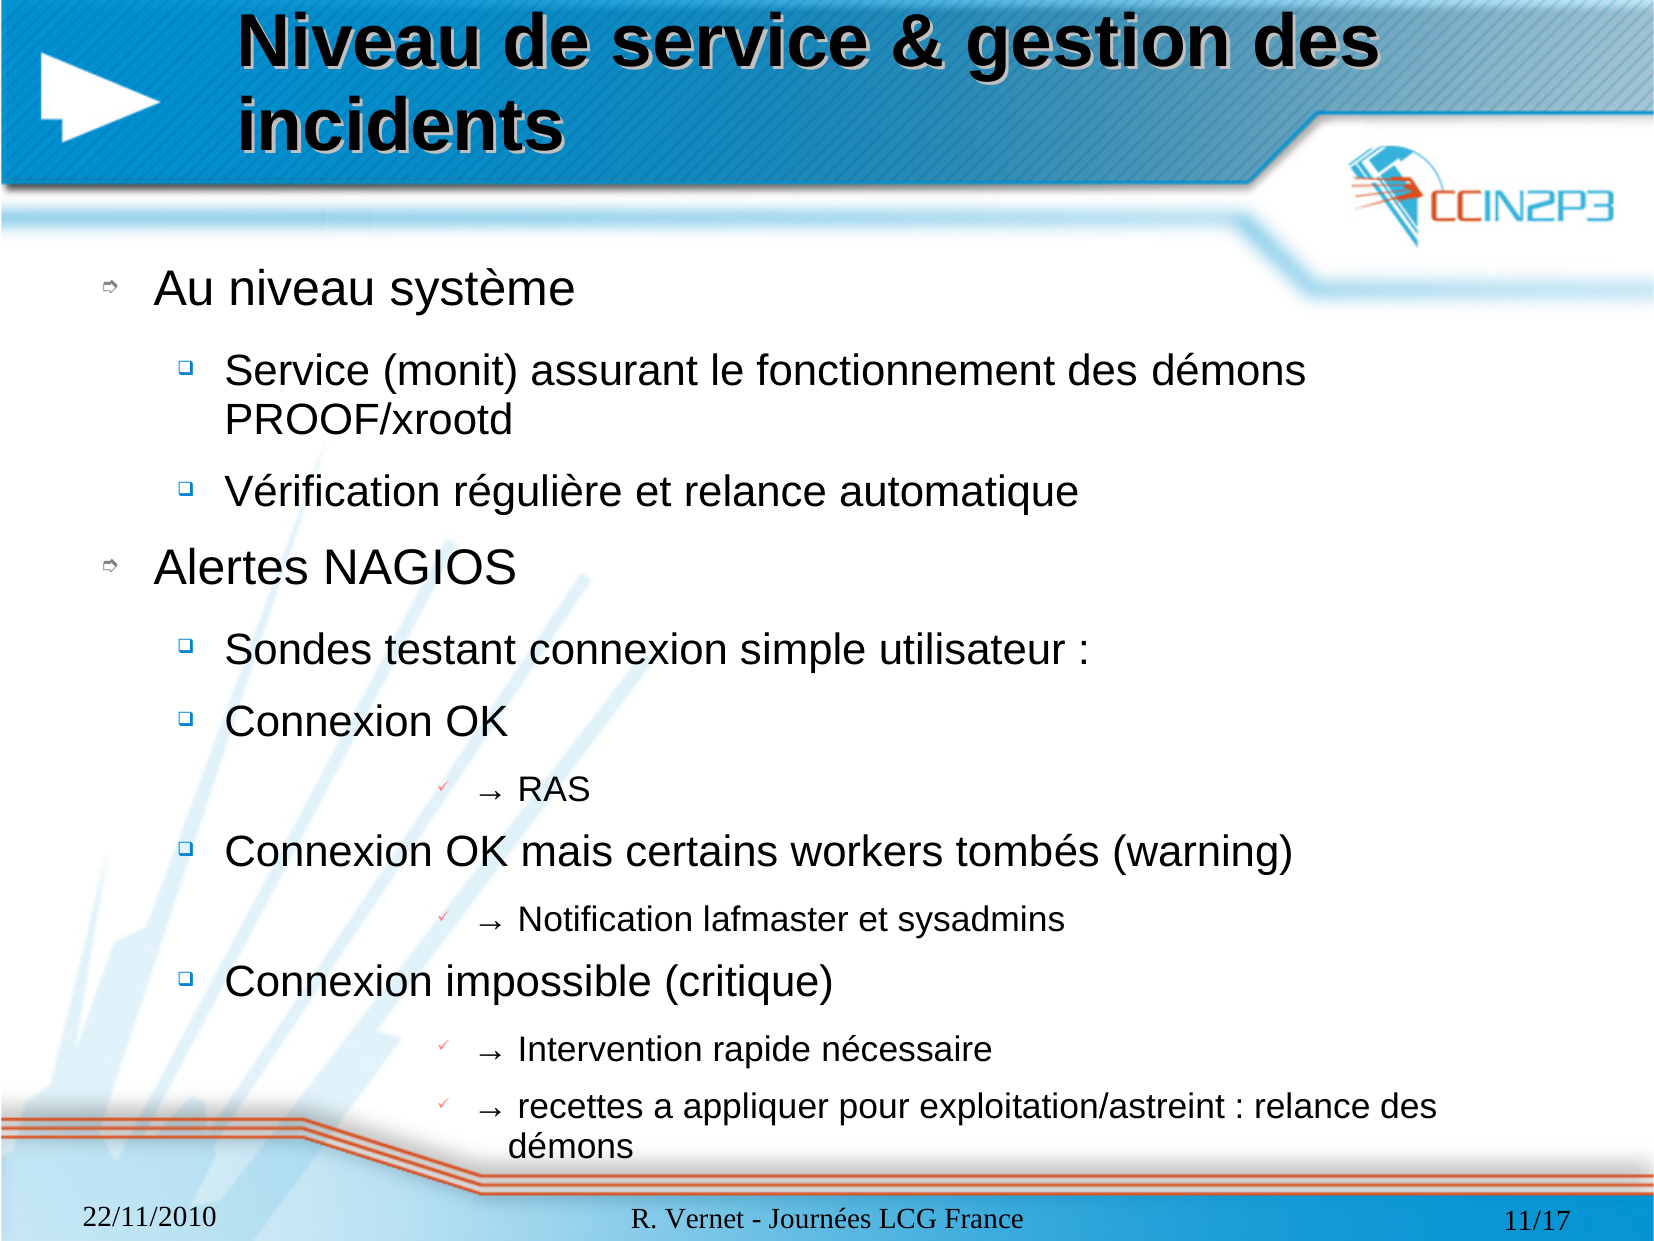

# Niveau de service & gestion des incidents
Au niveau système
Service (monit) assurant le fonctionnement des démons PROOF/xrootd
Vérification régulière et relance automatique
Alertes NAGIOS
Sondes testant connexion simple utilisateur :
Connexion OK
→ RAS
Connexion OK mais certains workers tombés (warning)
→ Notification lafmaster et sysadmins
Connexion impossible (critique)
→ Intervention rapide nécessaire
→ recettes a appliquer pour exploitation/astreint : relance des démons
22/11/2010
R. Vernet - Journées LCG France
11